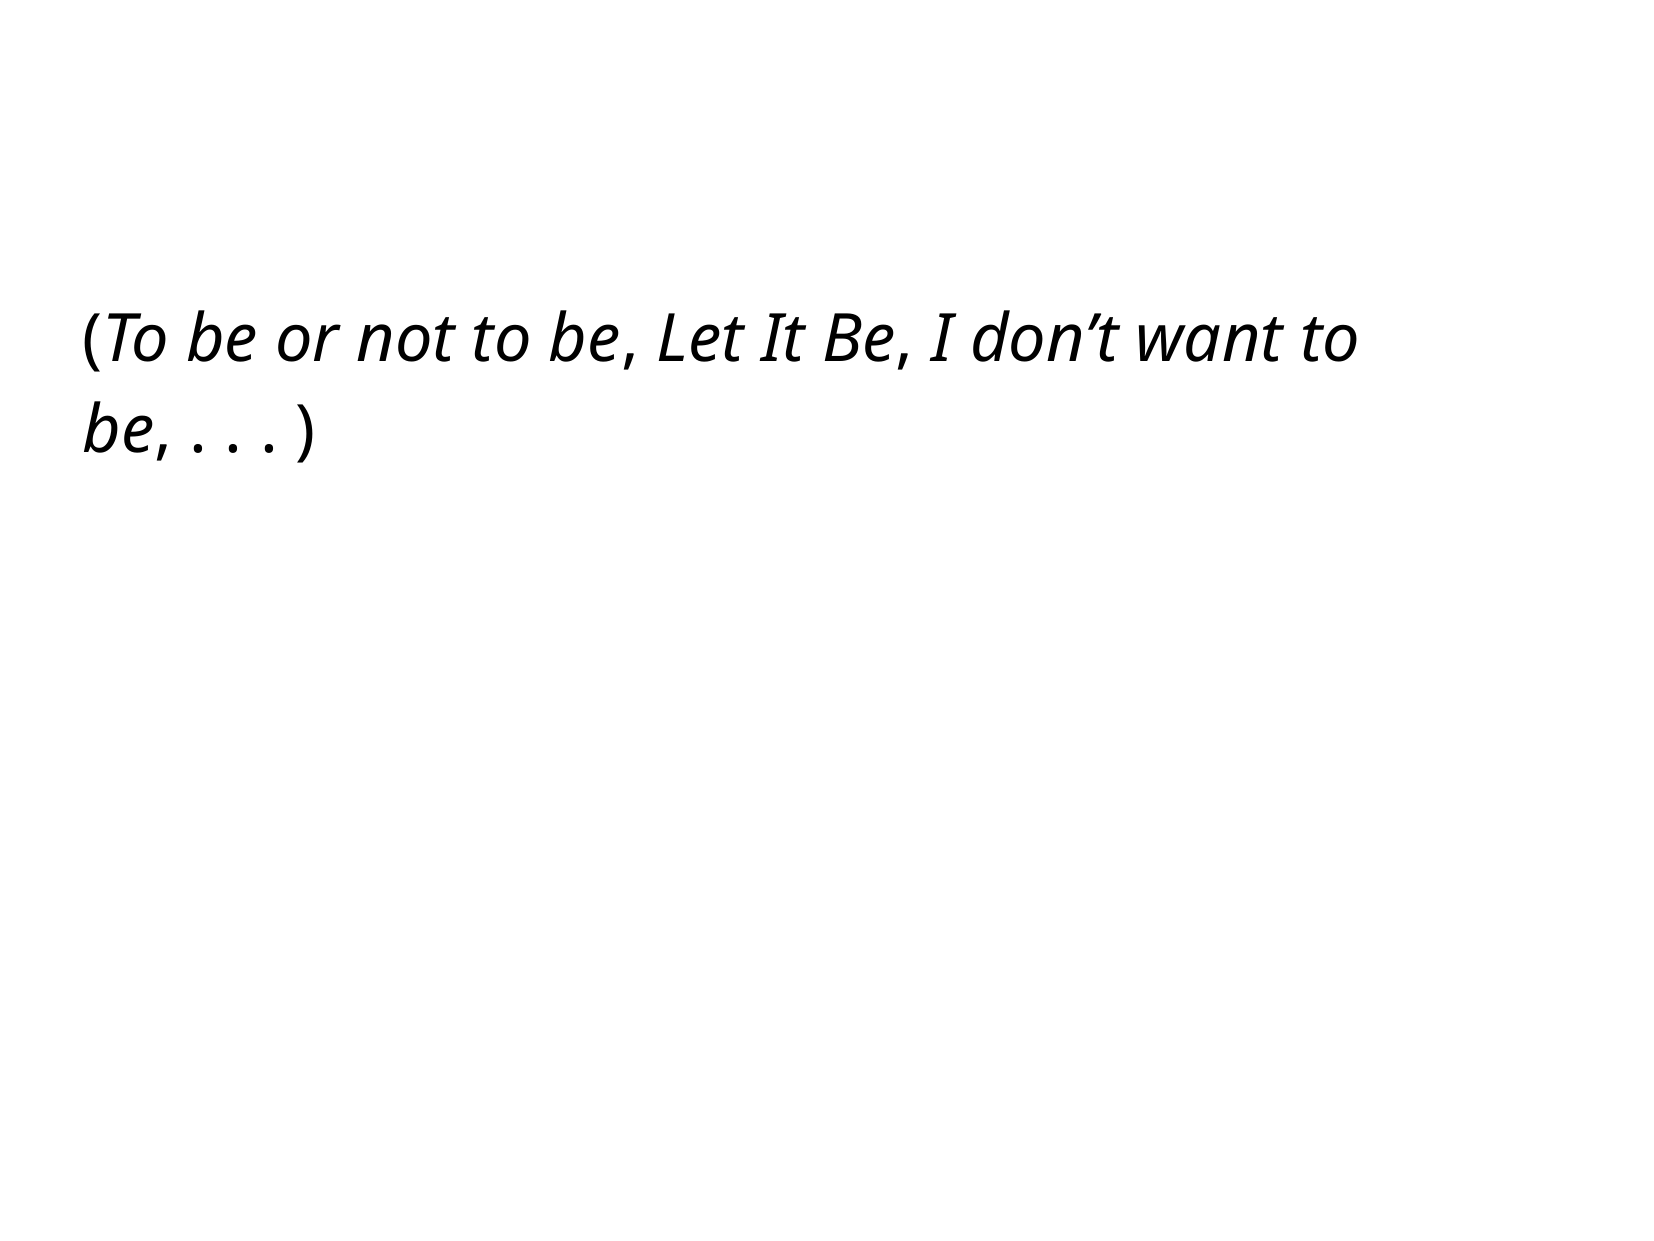

#
(To be or not to be, Let It Be, I don’t want to be, . . . )